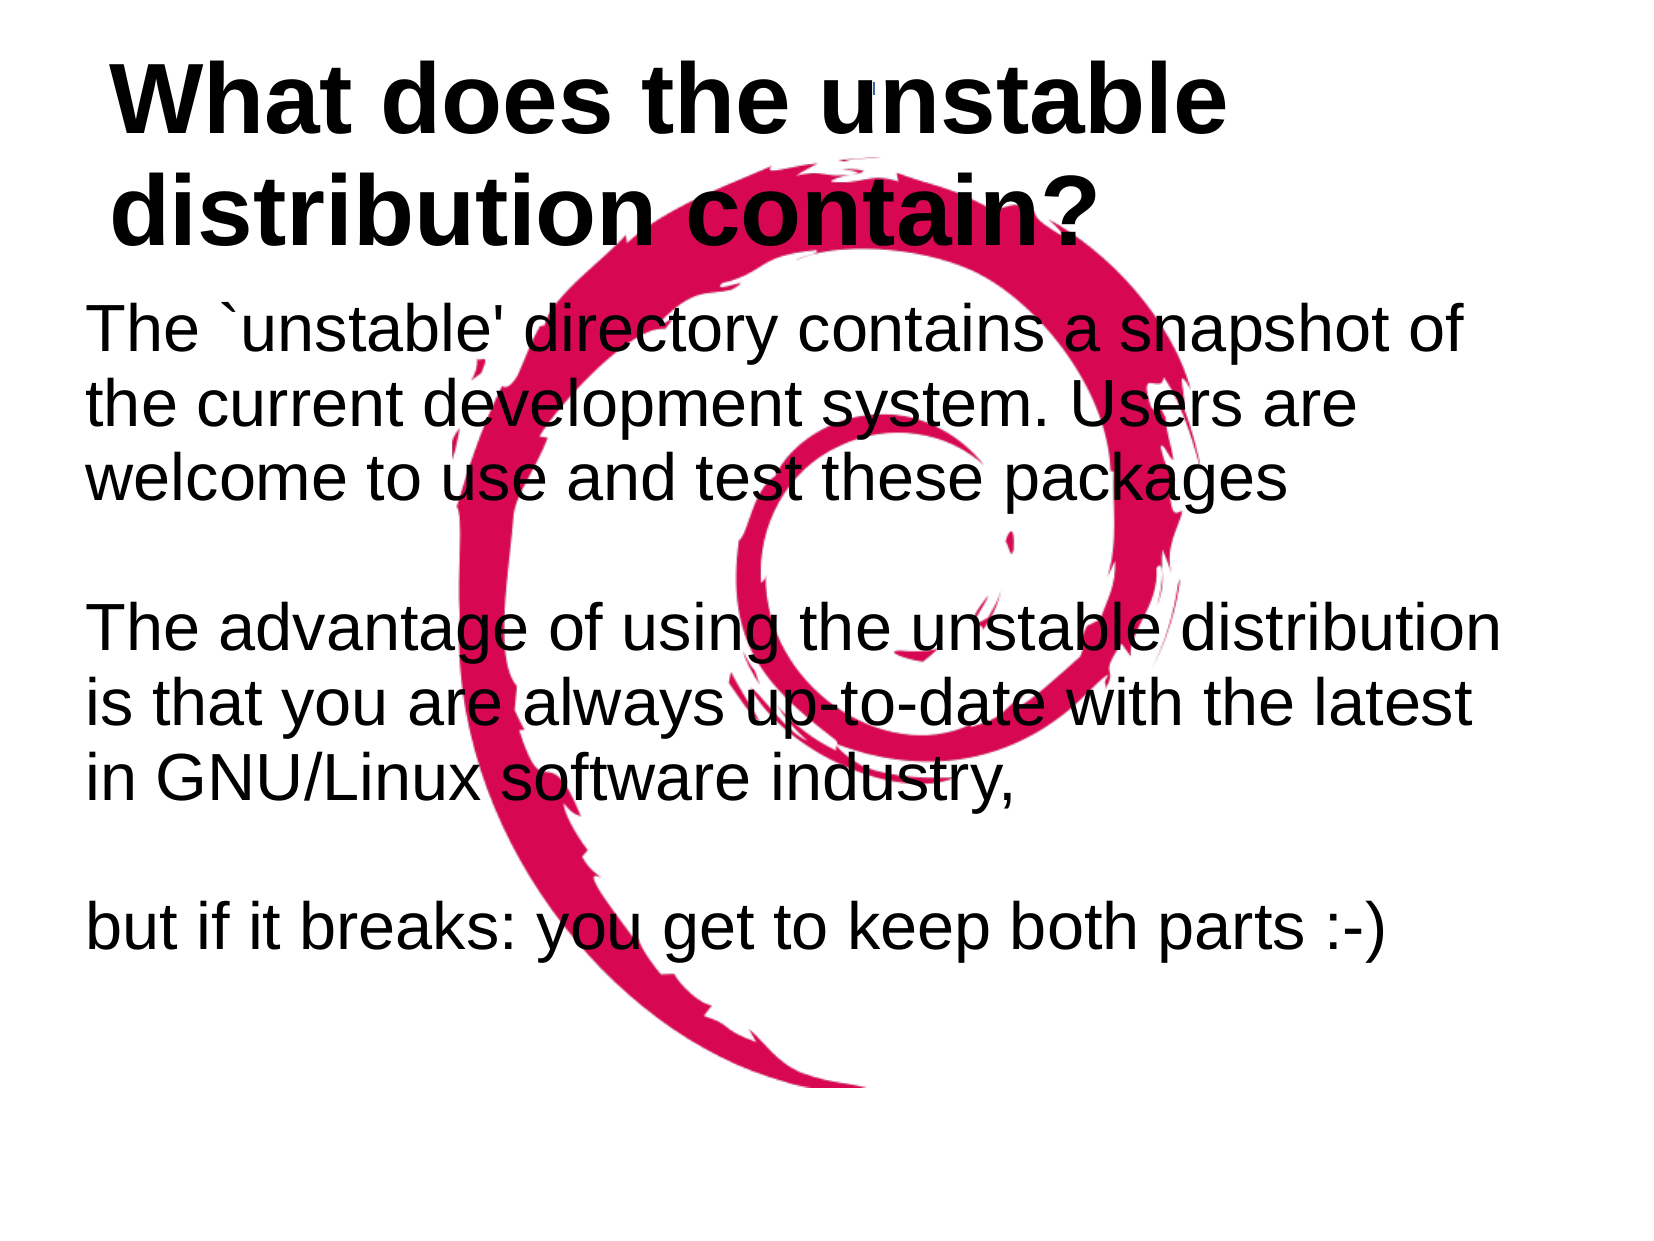

What does the unstable distribution contain?
The `unstable' directory contains a snapshot of the current development system. Users are welcome to use and test these packages
The advantage of using the unstable distribution is that you are always up-to-date with the latest in GNU/Linux software industry,
but if it breaks: you get to keep both parts :-)